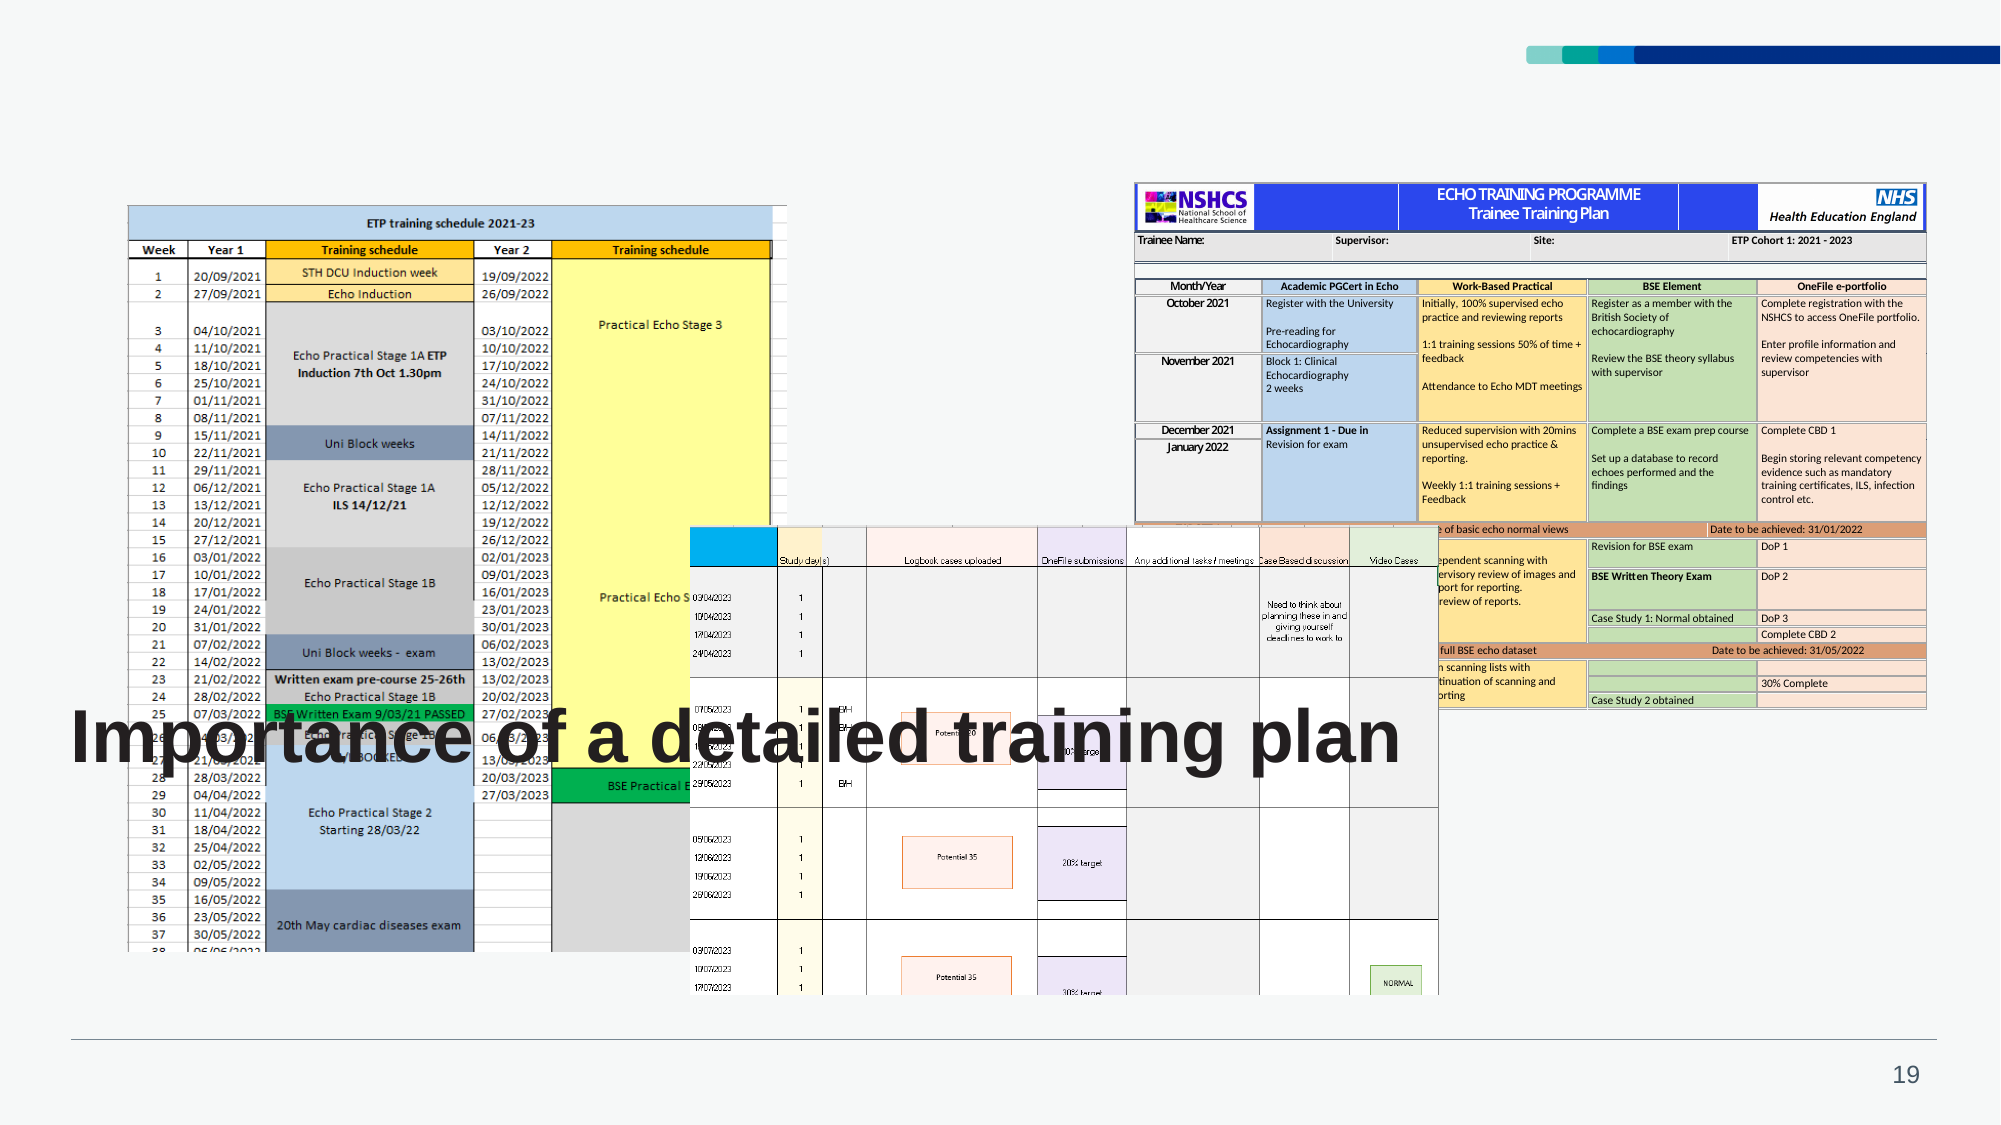

# Importance of a detailed training plan